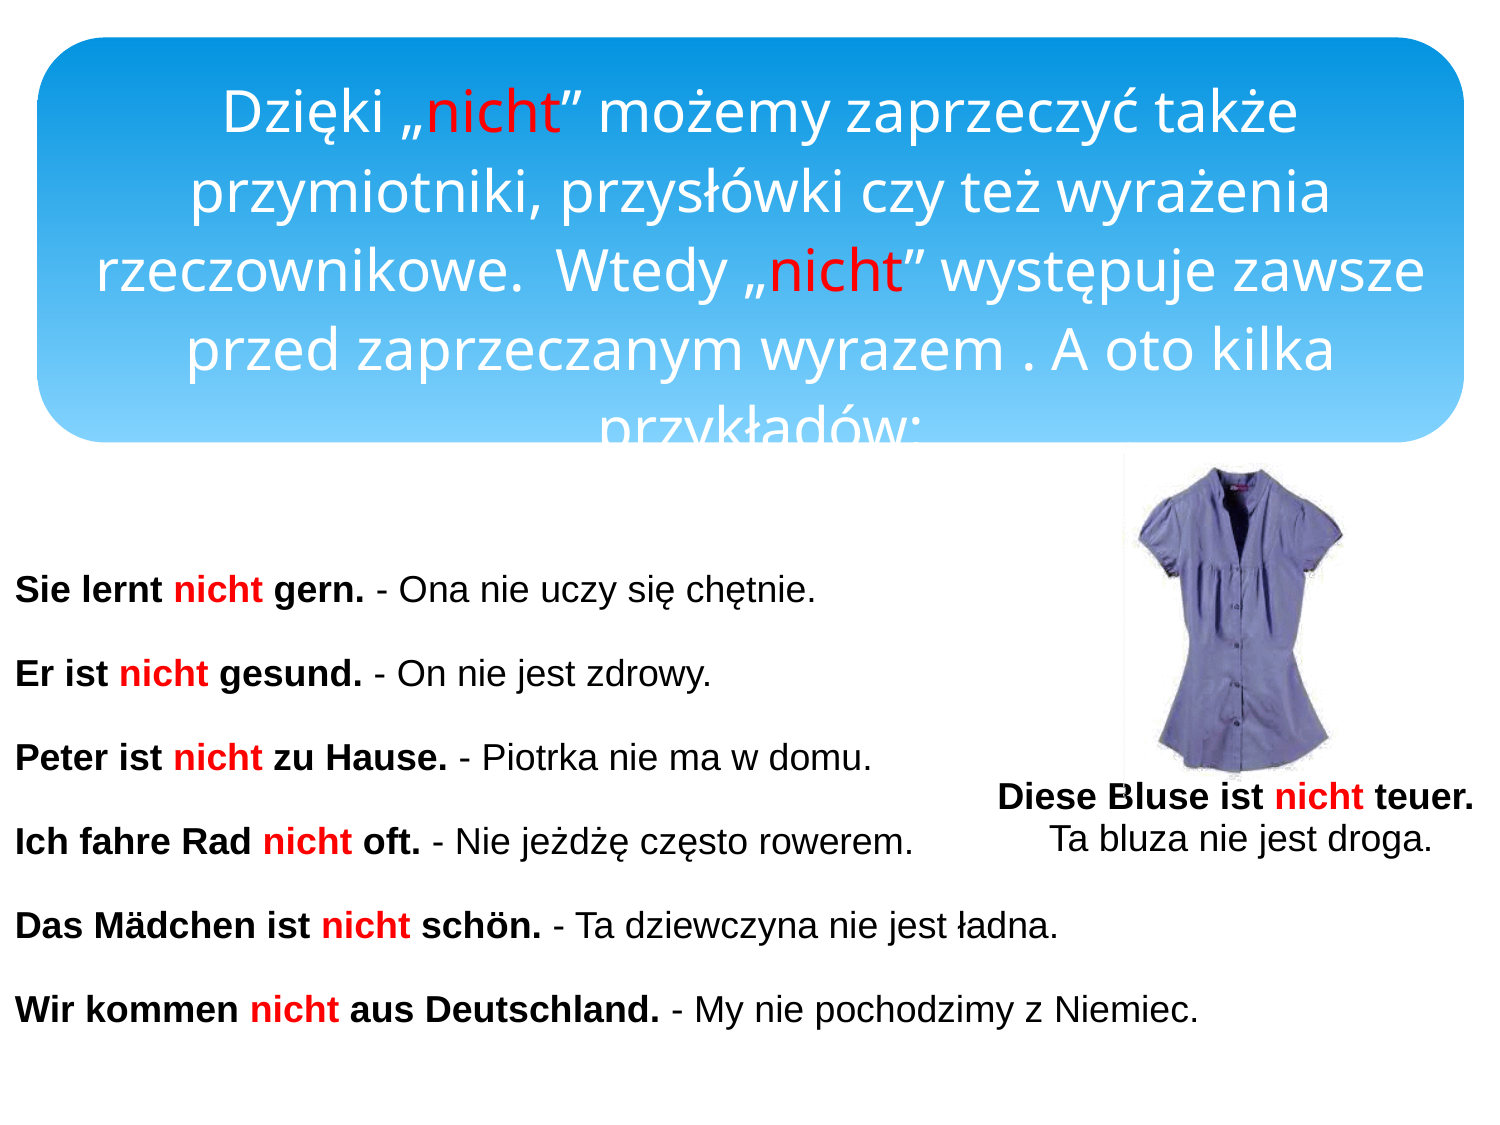

# Dzięki „nicht” możemy zaprzeczyć także przymiotniki, przysłówki czy też wyrażenia rzeczownikowe. Wtedy „nicht” występuje zawsze przed zaprzeczanym wyrazem . A oto kilka przykładów:
Sie lernt nicht gern. - Ona nie uczy się chętnie.
Er ist nicht gesund. - On nie jest zdrowy.
Peter ist nicht zu Hause. - Piotrka nie ma w domu.
Ich fahre Rad nicht oft. - Nie jeżdżę często rowerem.
Das Mädchen ist nicht schön. - Ta dziewczyna nie jest ładna.
Wir kommen nicht aus Deutschland. - My nie pochodzimy z Niemiec.
Diese Bluse ist nicht teuer.
Ta bluza nie jest droga.